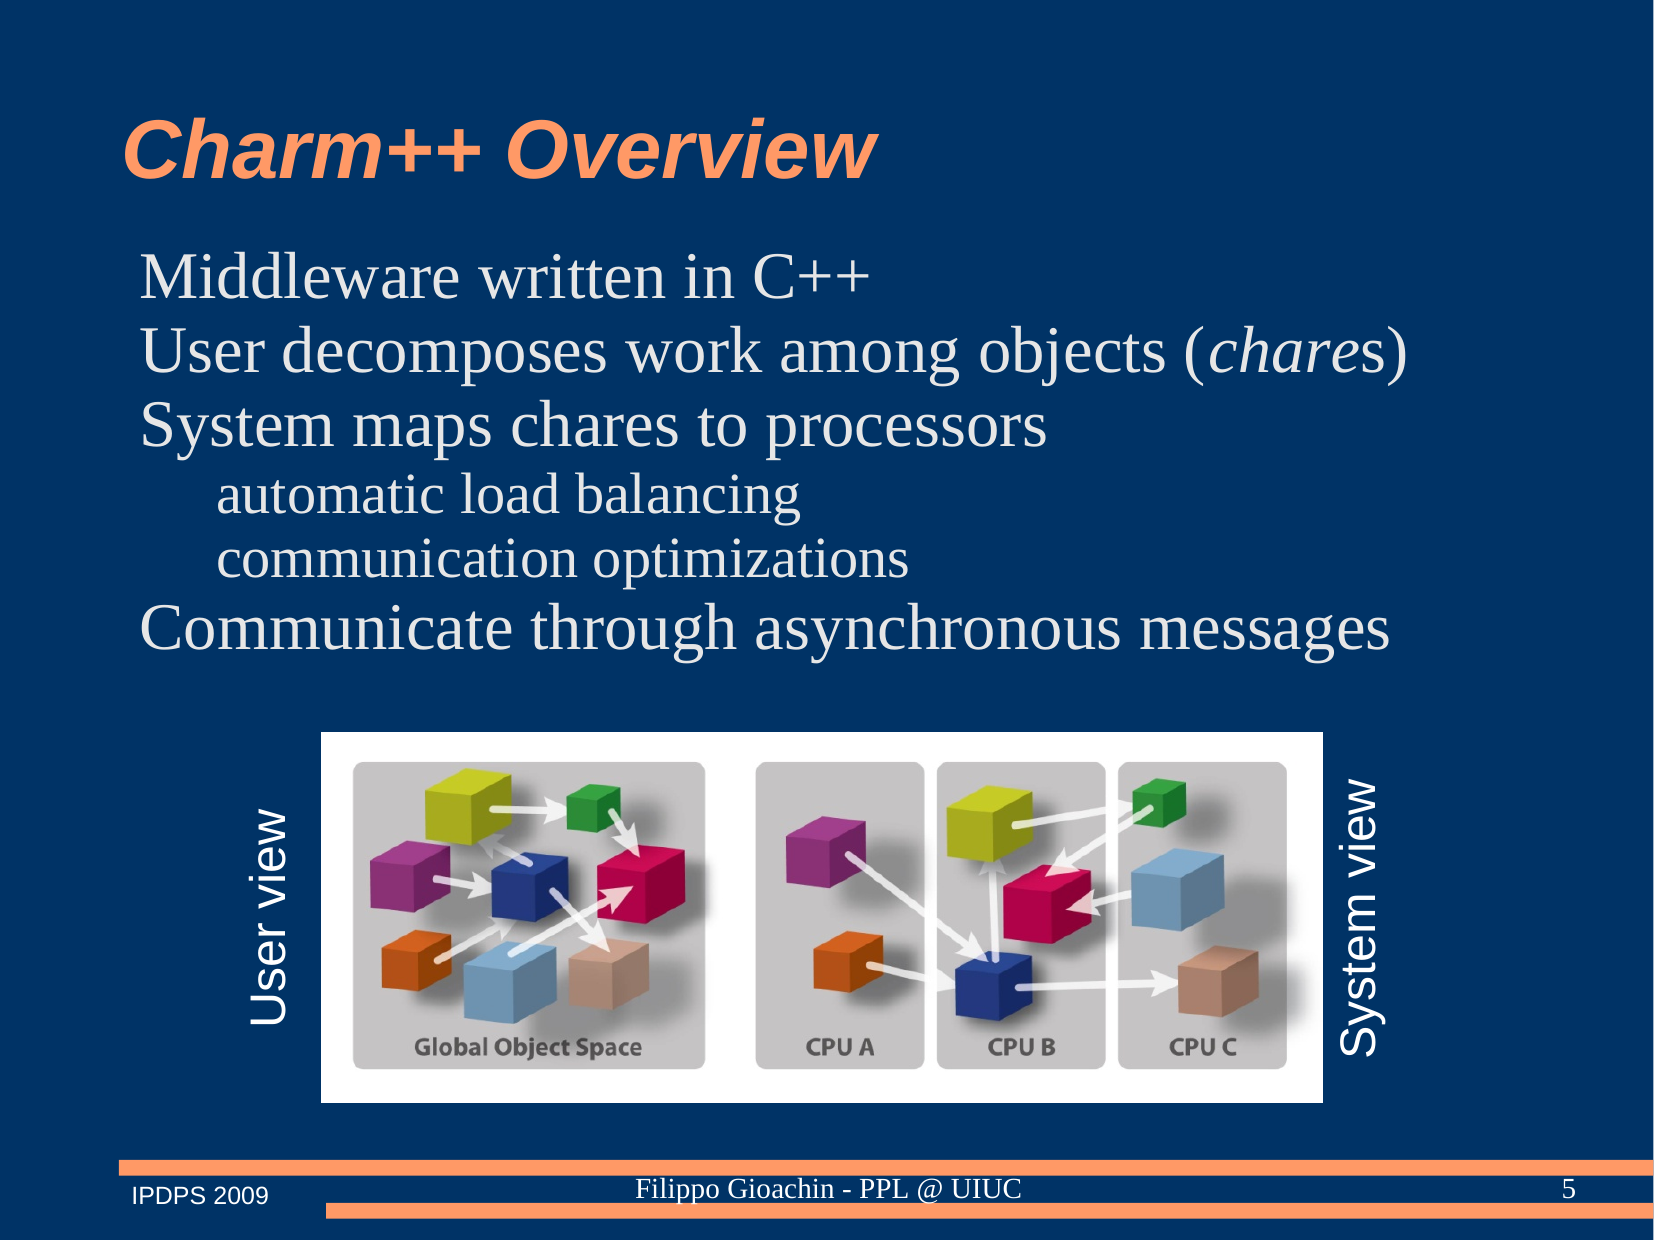

# Charm++ Overview
Middleware written in C++
User decomposes work among objects (chares)
System maps chares to processors
automatic load balancing
communication optimizations
Communicate through asynchronous messages
System view
User view
5
Filippo Gioachin - PPL @ UIUC